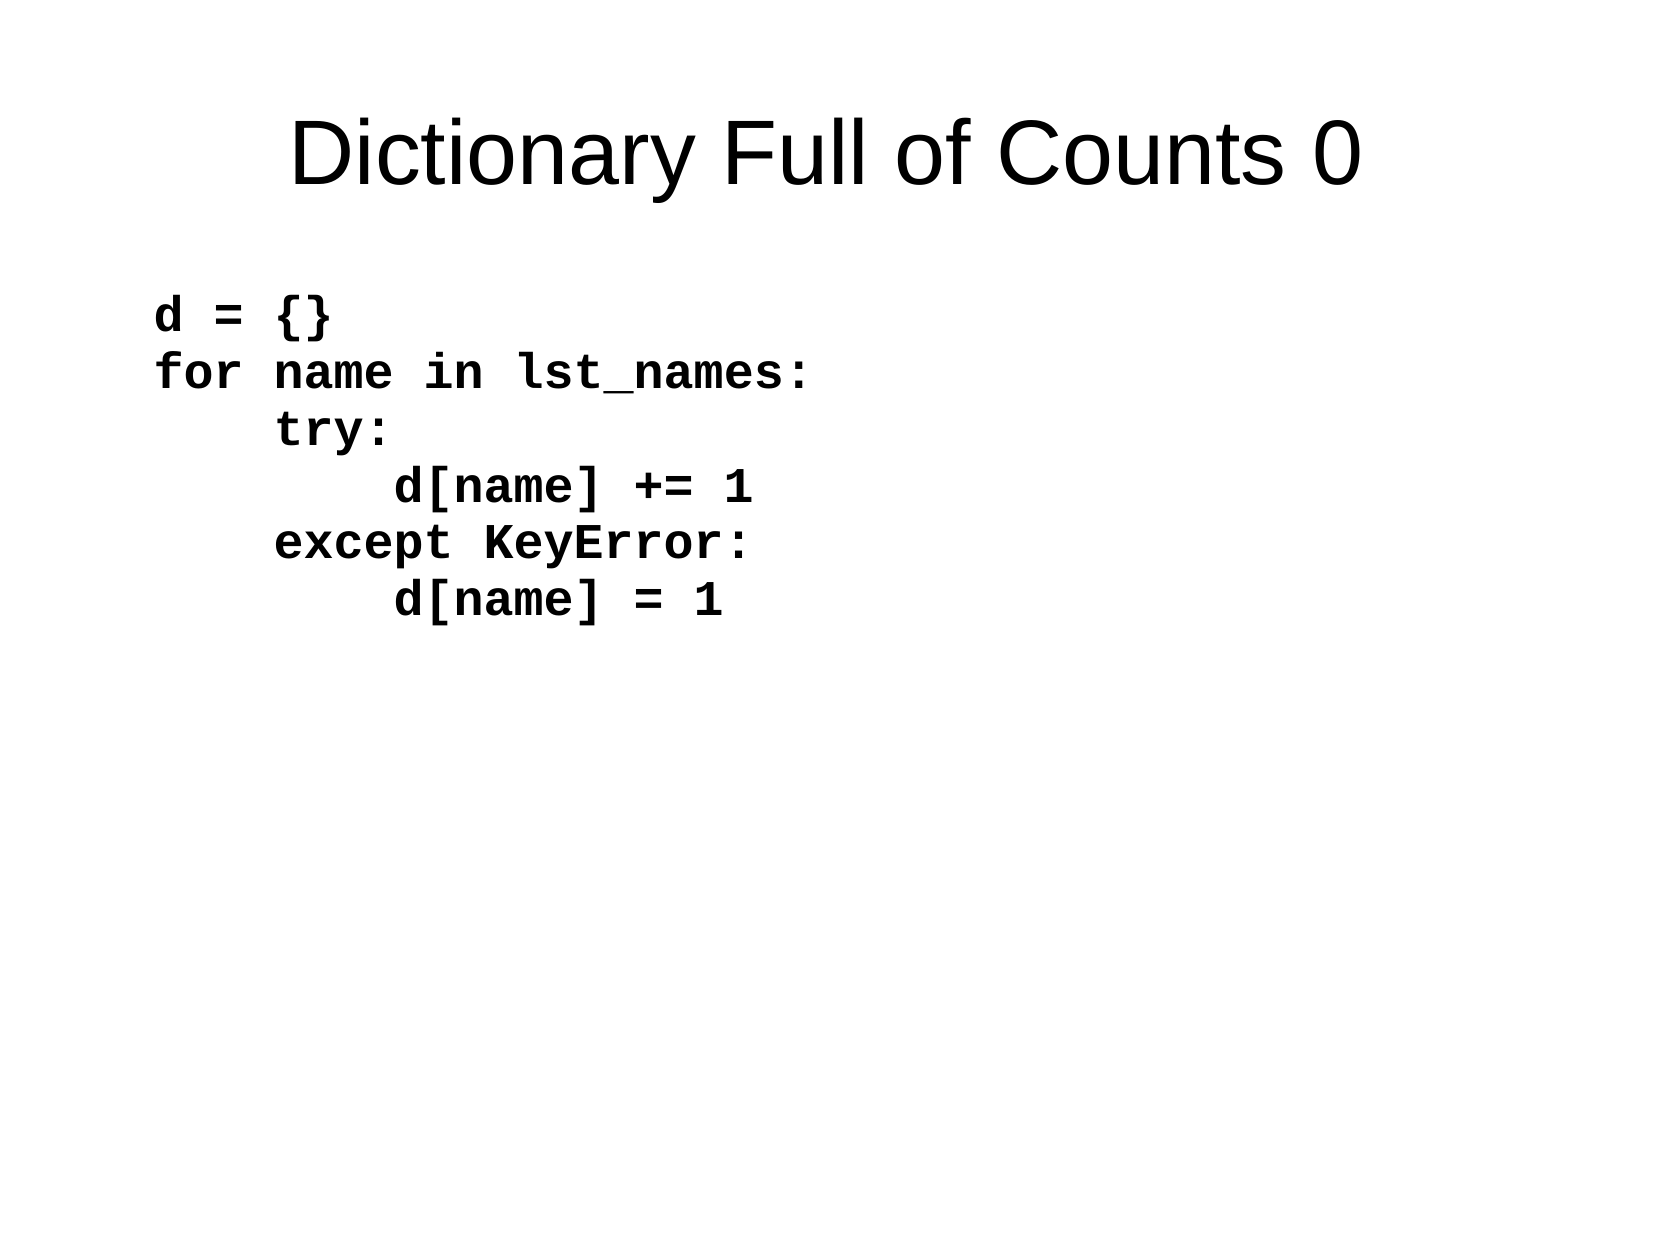

# Dictionary Full of Counts 0
d = {}
for name in lst_names:
 try:
 d[name] += 1
 except KeyError:
 d[name] = 1